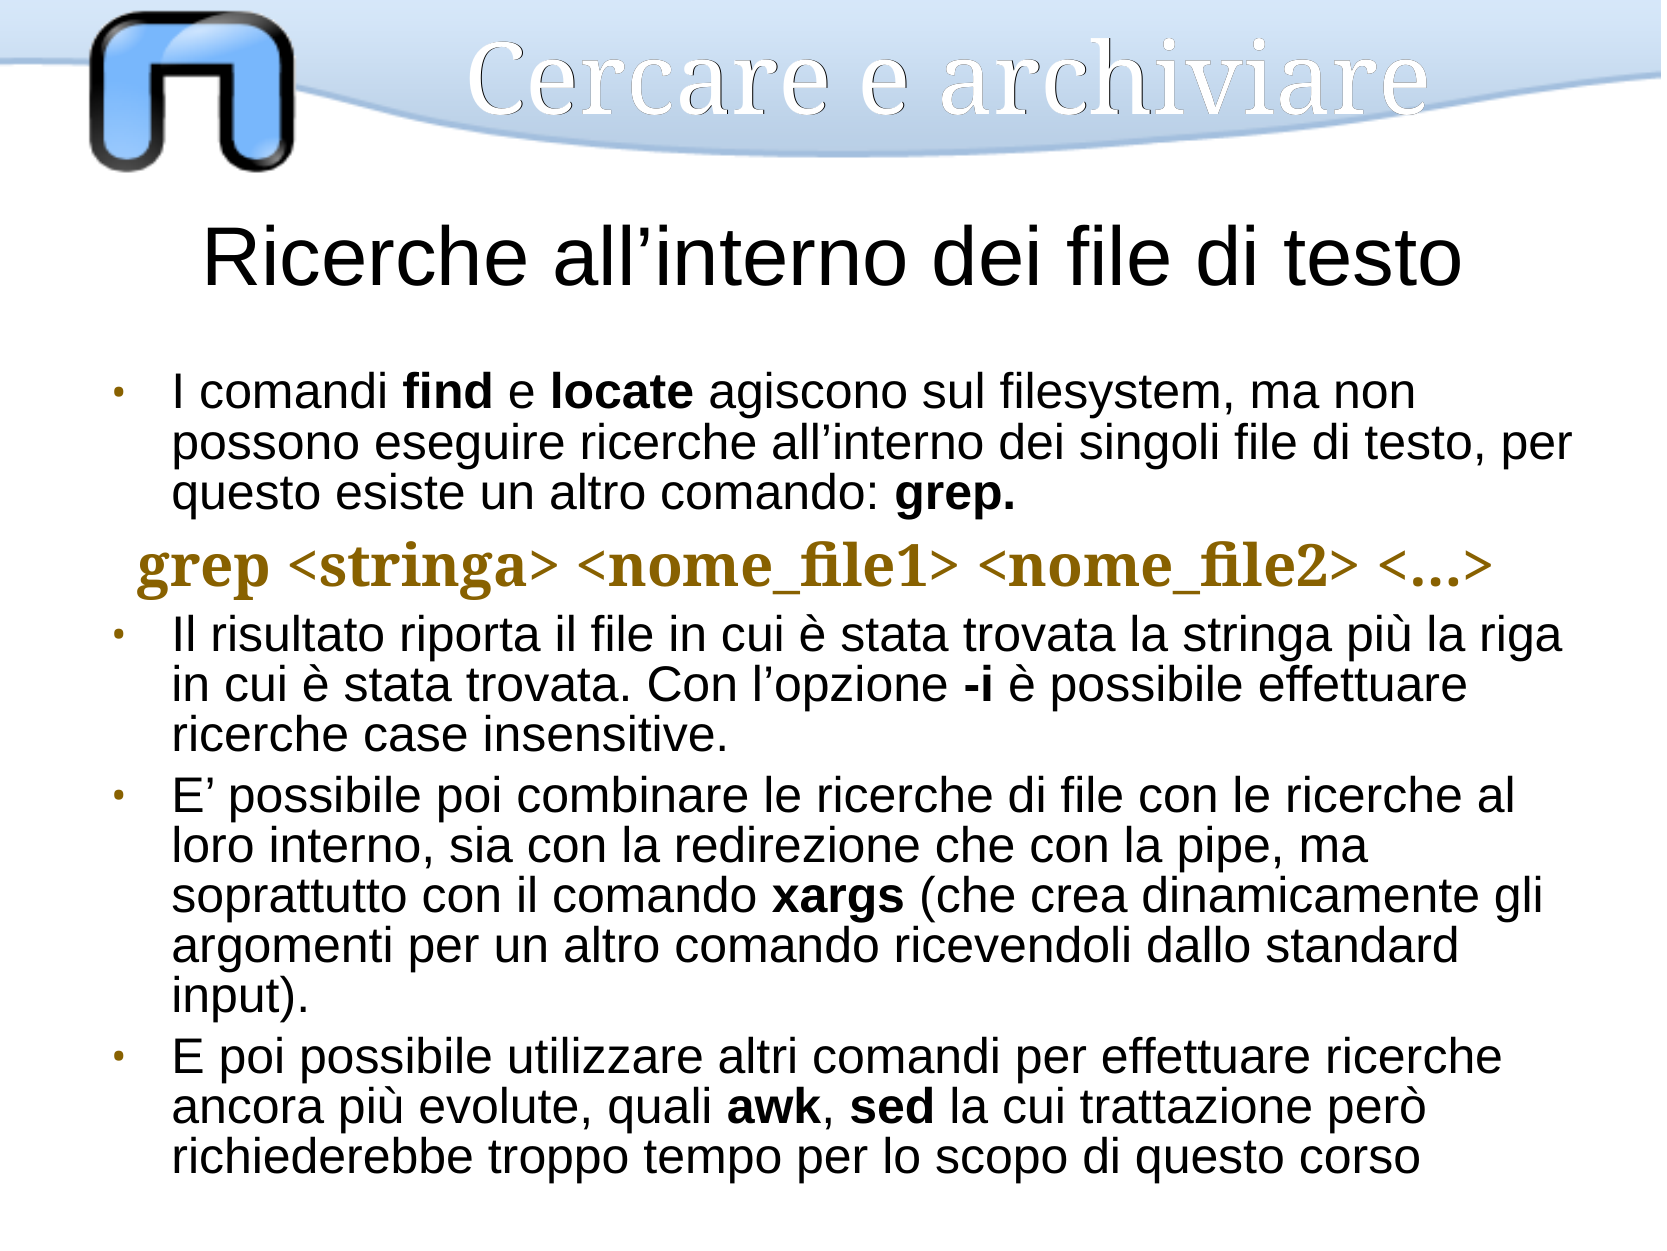

Cercare e archiviare
# Ricerche all’interno dei file di testo
I comandi find e locate agiscono sul filesystem, ma non possono eseguire ricerche all’interno dei singoli file di testo, per questo esiste un altro comando: grep.
grep <stringa> <nome_file1> <nome_file2> <…>
Il risultato riporta il file in cui è stata trovata la stringa più la riga in cui è stata trovata. Con l’opzione -i è possibile effettuare ricerche case insensitive.
E’ possibile poi combinare le ricerche di file con le ricerche al loro interno, sia con la redirezione che con la pipe, ma soprattutto con il comando xargs (che crea dinamicamente gli argomenti per un altro comando ricevendoli dallo standard input).
E poi possibile utilizzare altri comandi per effettuare ricerche ancora più evolute, quali awk, sed la cui trattazione però richiederebbe troppo tempo per lo scopo di questo corso